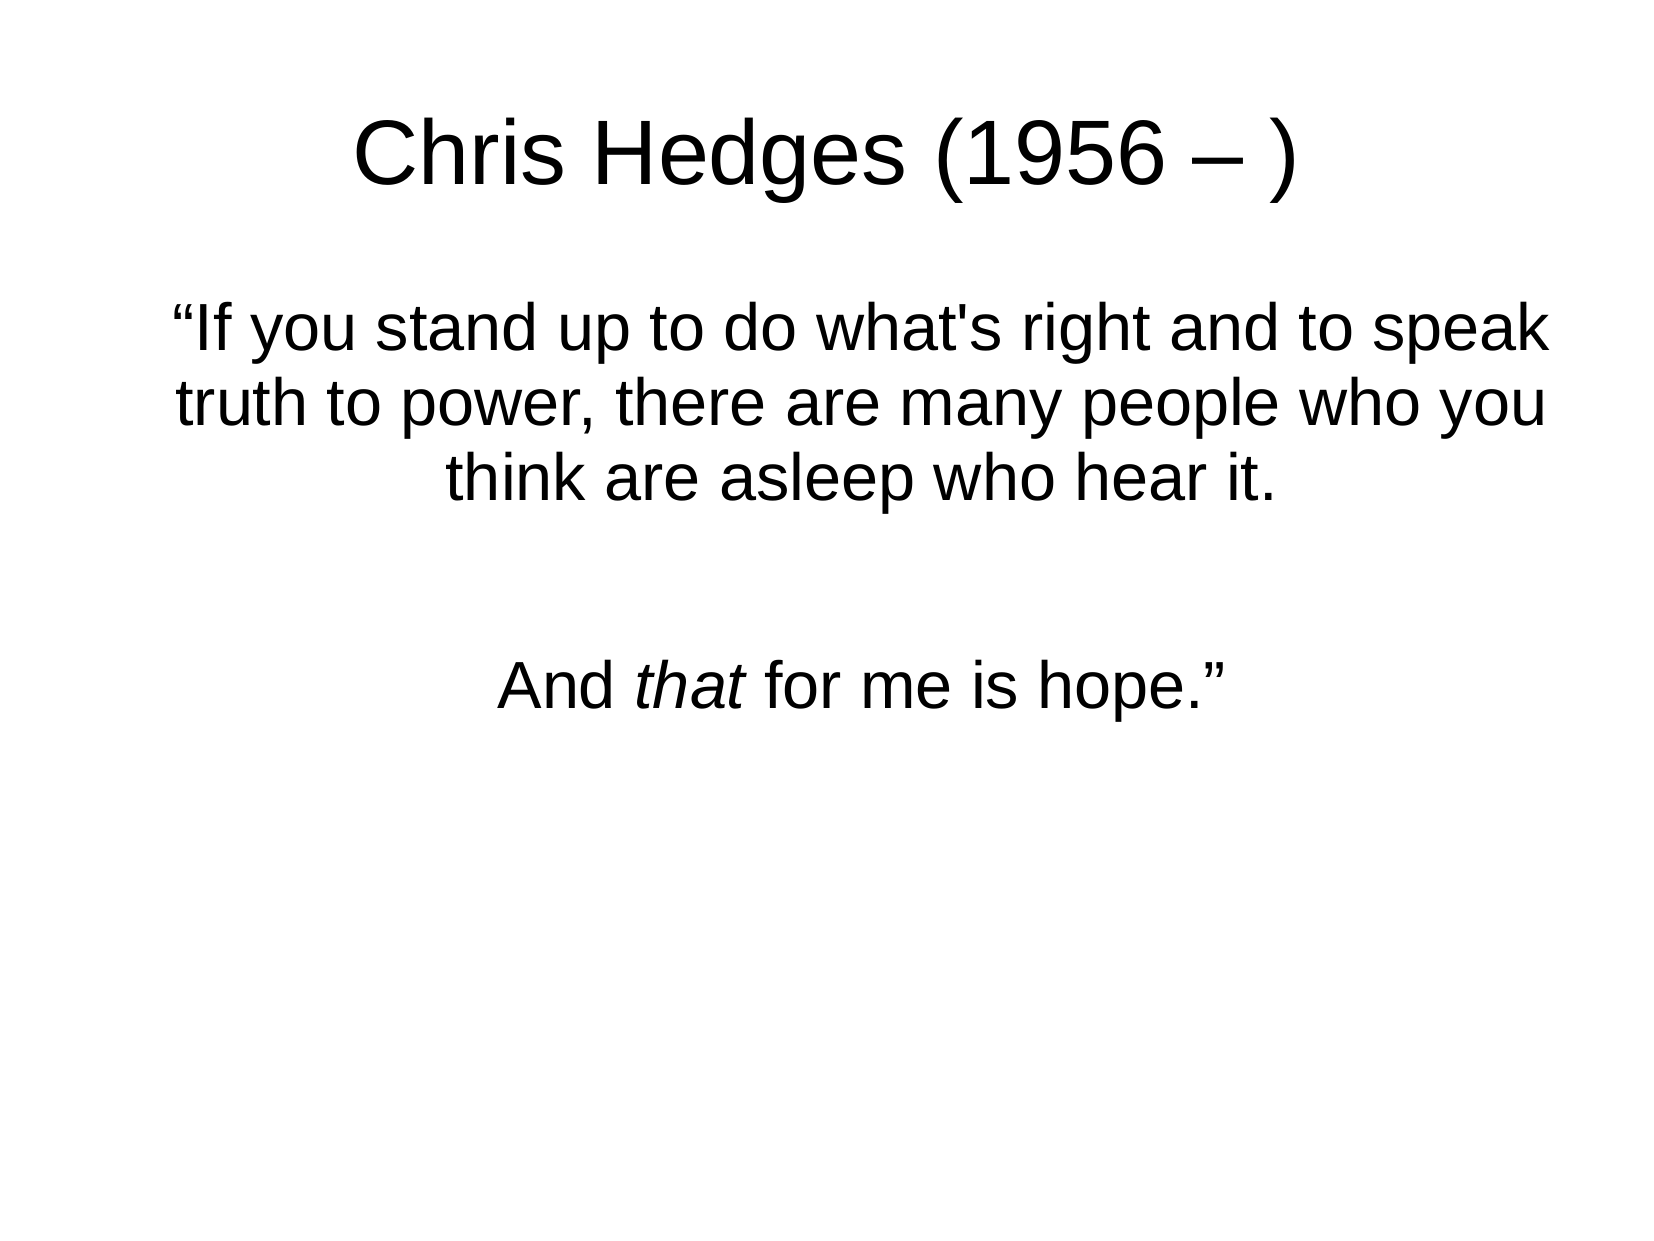

# Chris Hedges (1956 – )
“If you stand up to do what's right and to speak truth to power, there are many people who you think are asleep who hear it.
And that for me is hope.”